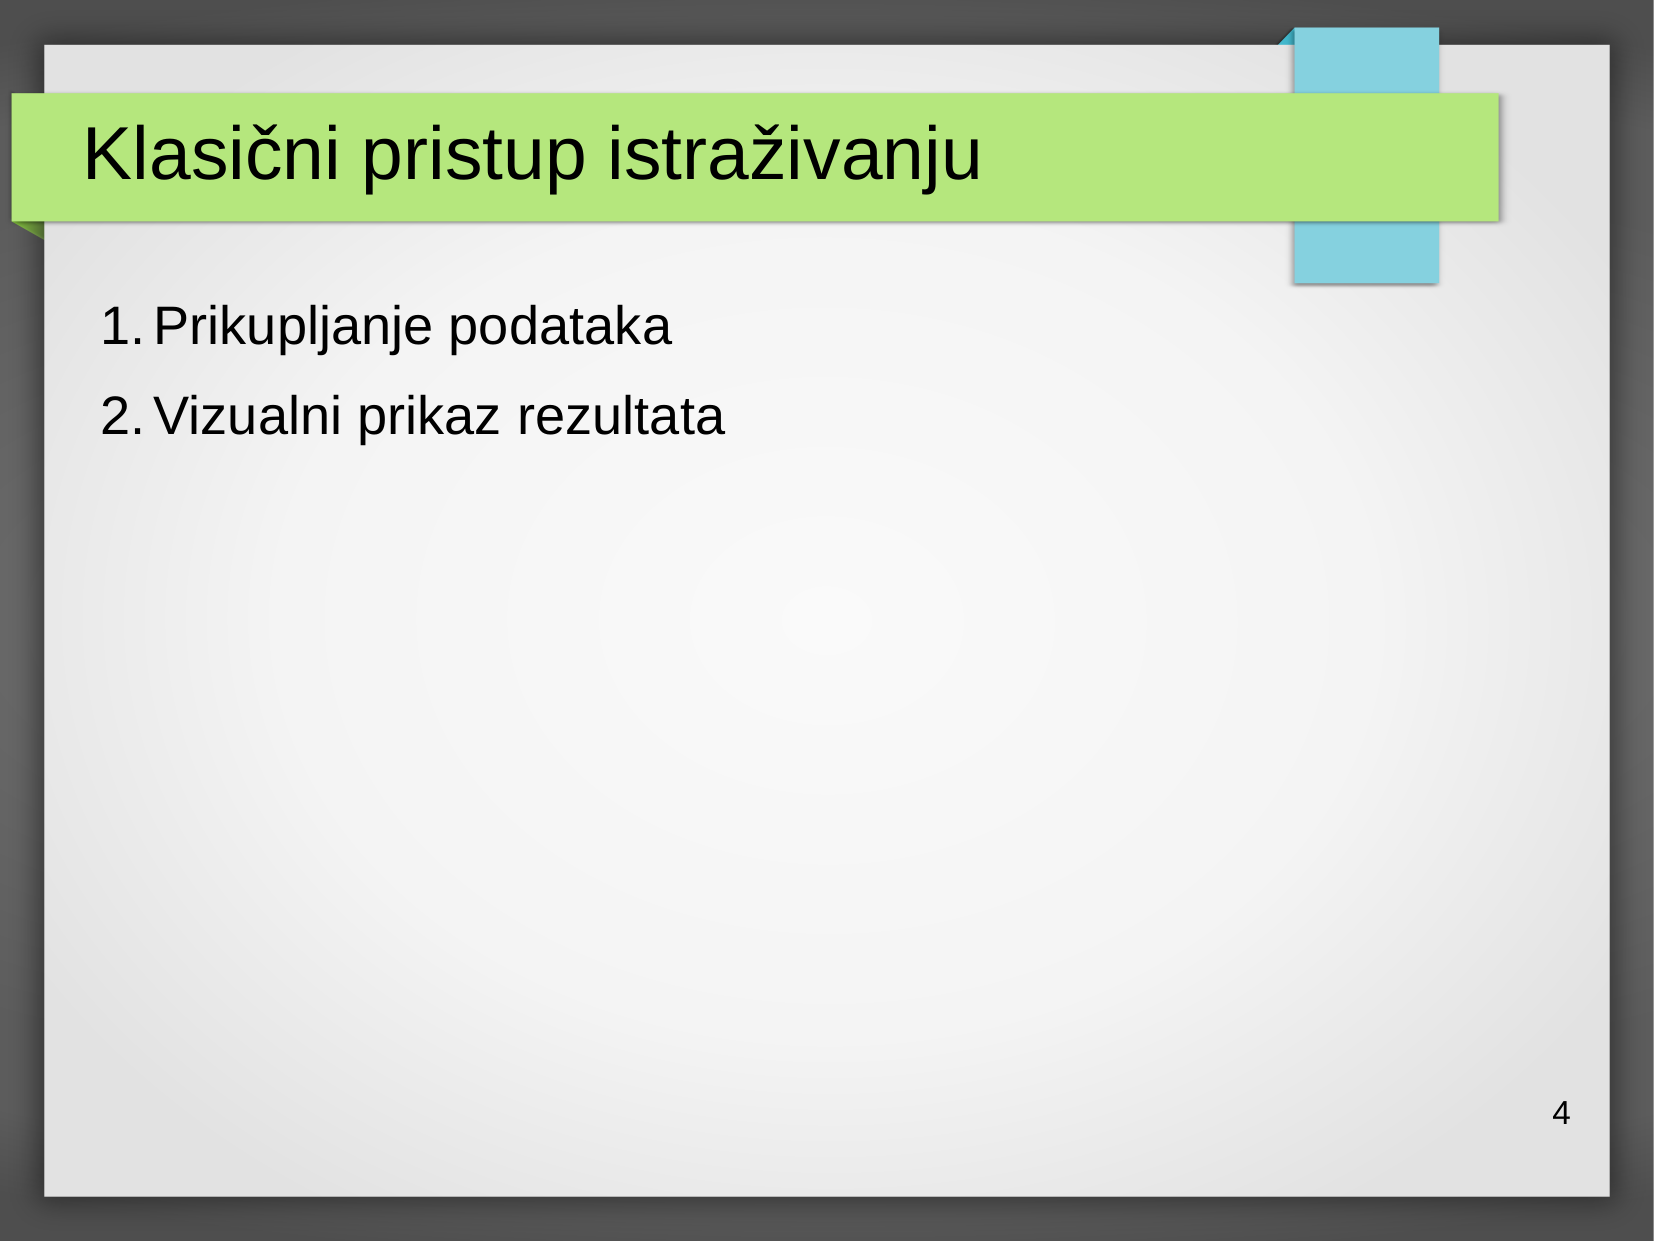

# Klasični pristup istraživanju
Prikupljanje podataka
Vizualni prikaz rezultata
4